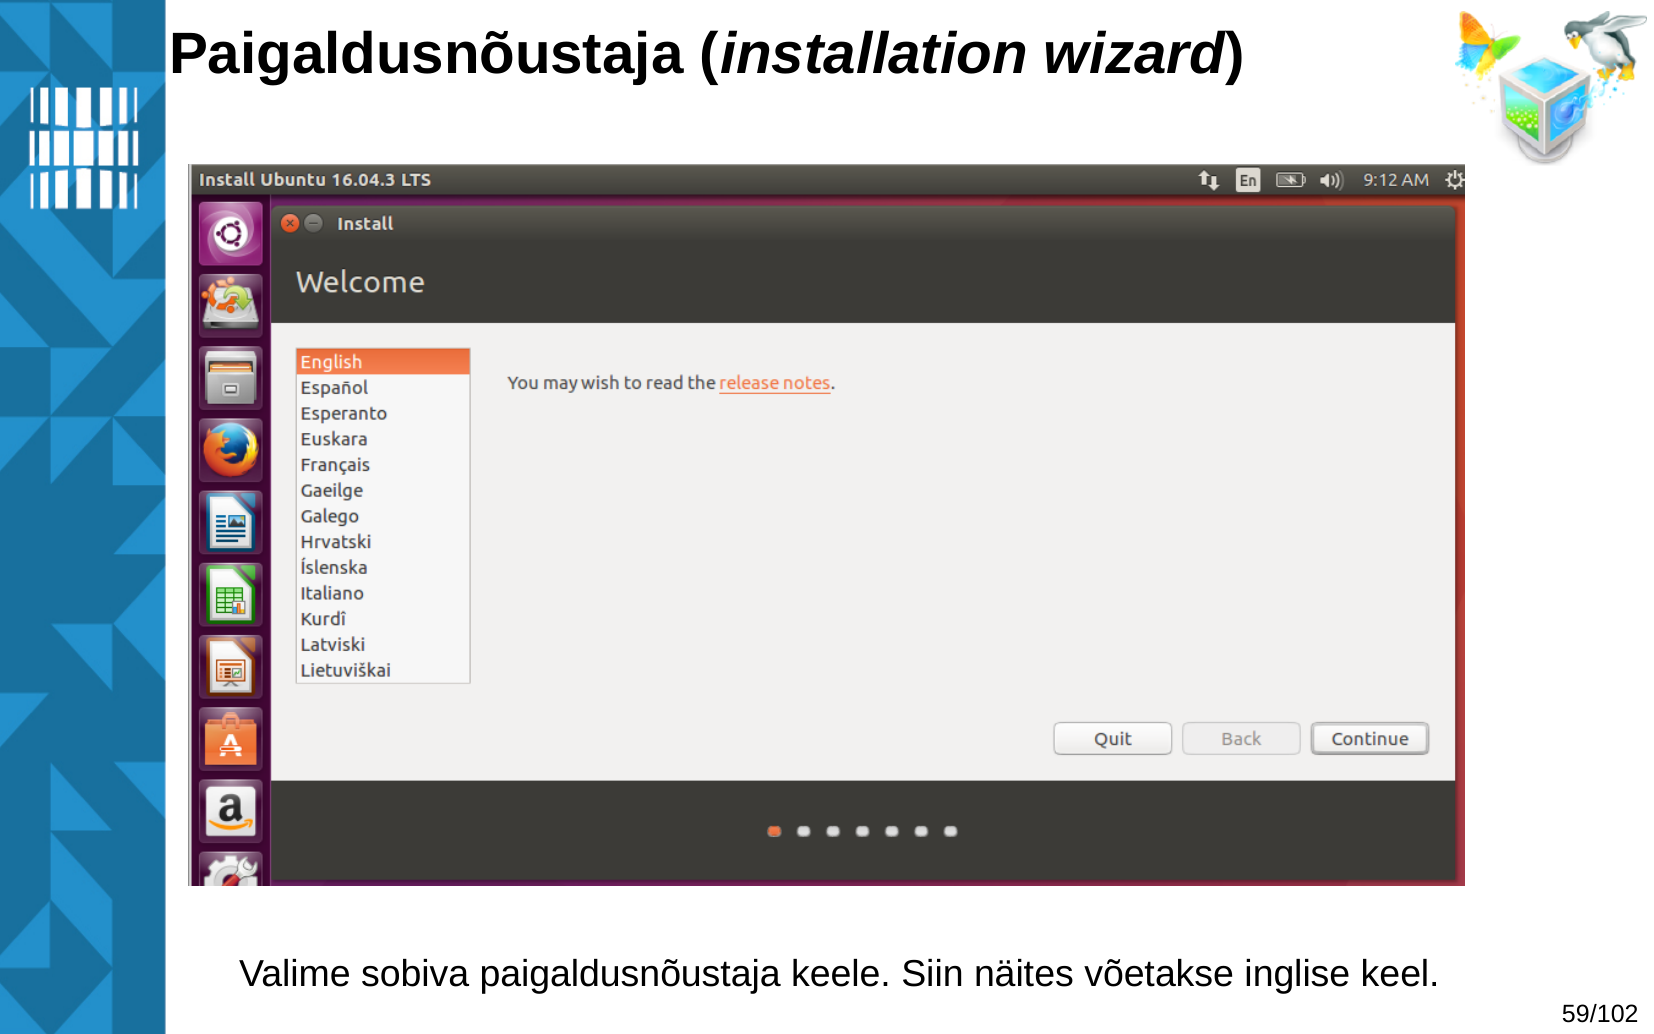

# Paigaldusnõustaja (installation wizard)
Valime sobiva paigaldusnõustaja keele. Siin näites võetakse inglise keel.